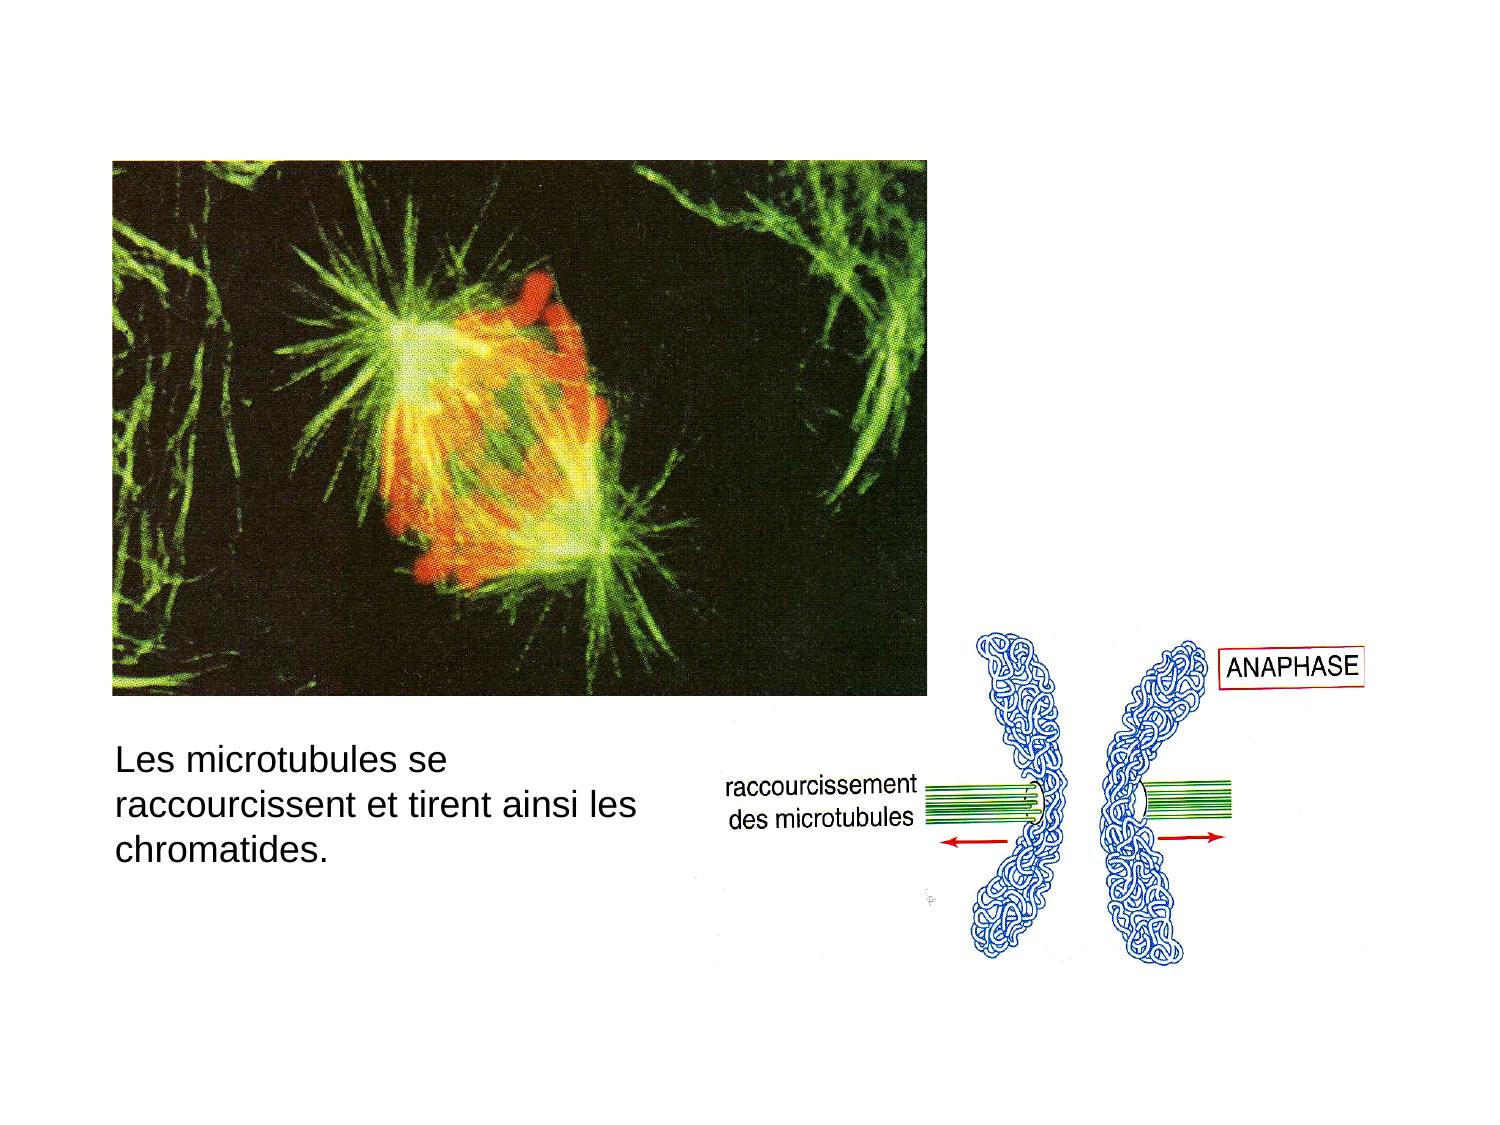

Les microtubules se raccourcissent et tirent ainsi les chromatides.